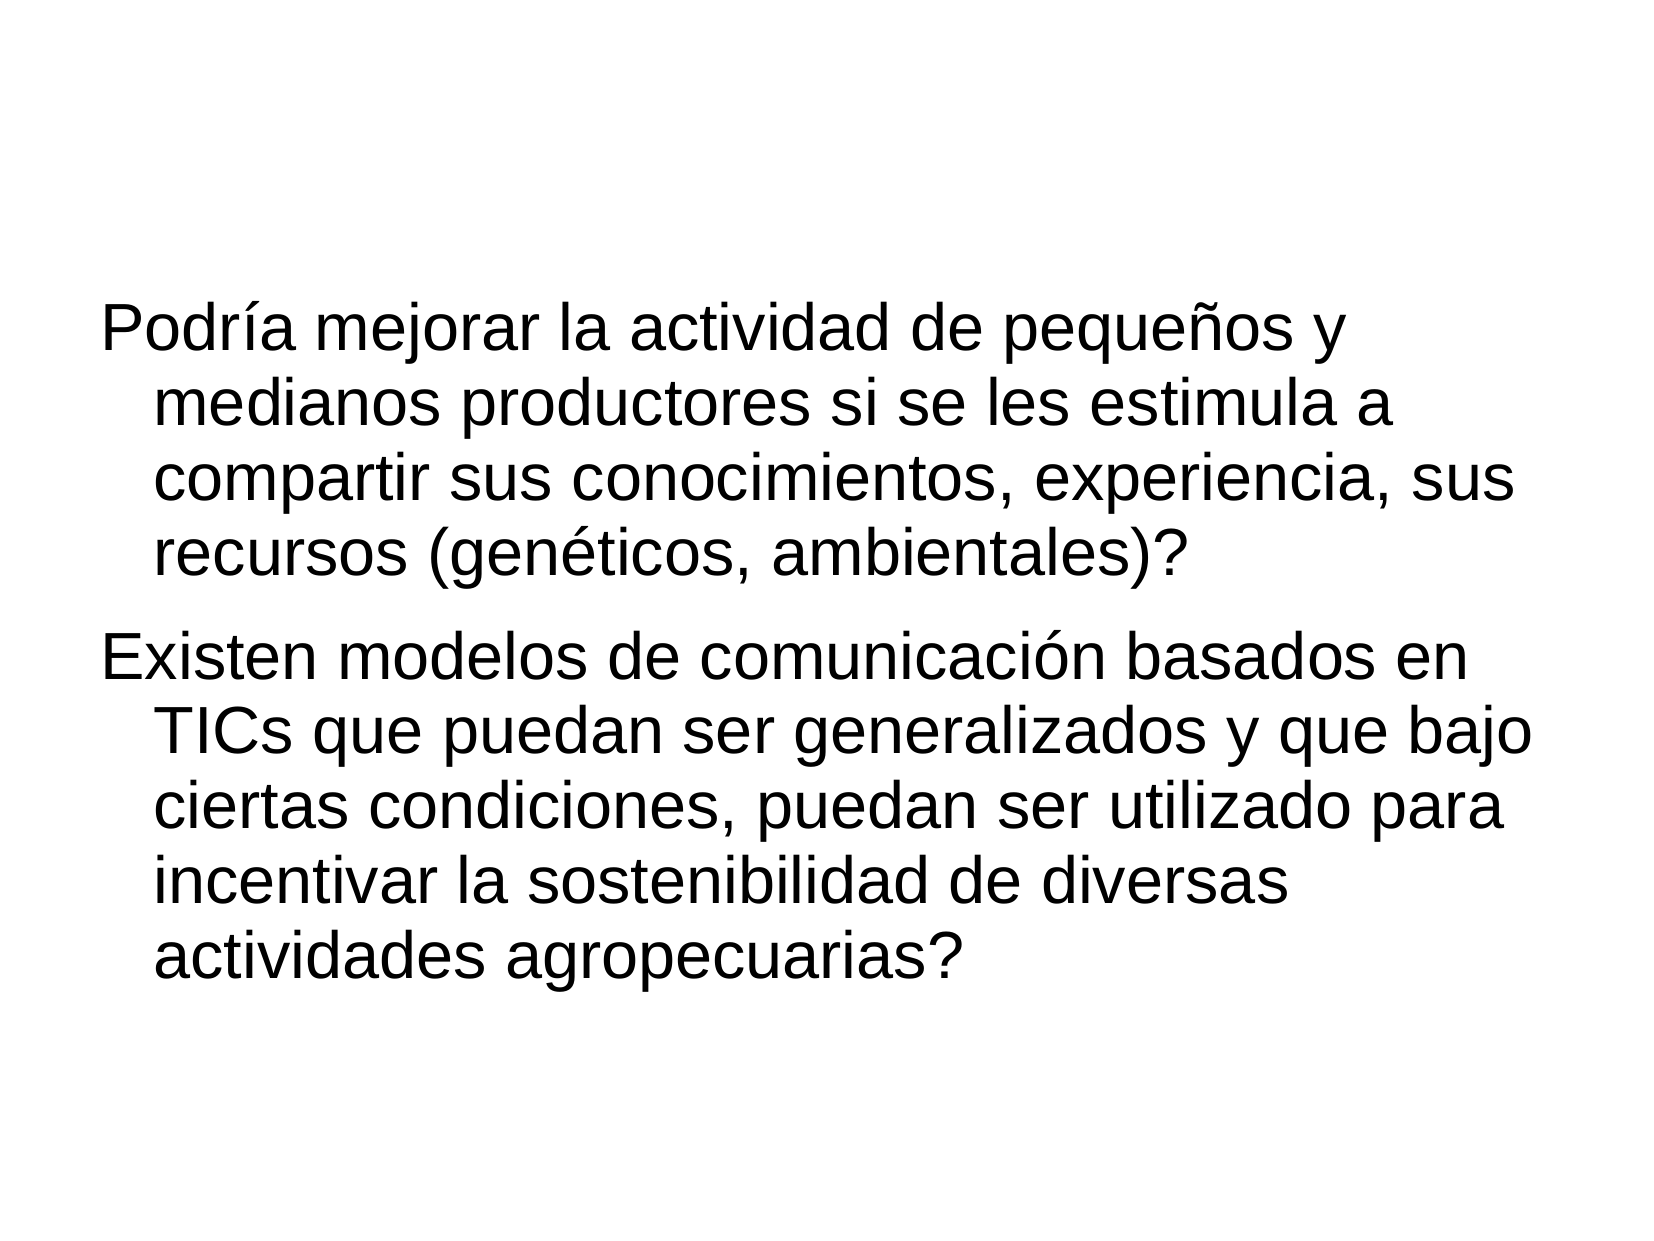

#
Podría mejorar la actividad de pequeños y medianos productores si se les estimula a compartir sus conocimientos, experiencia, sus recursos (genéticos, ambientales)?
Existen modelos de comunicación basados en TICs que puedan ser generalizados y que bajo ciertas condiciones, puedan ser utilizado para incentivar la sostenibilidad de diversas actividades agropecuarias?